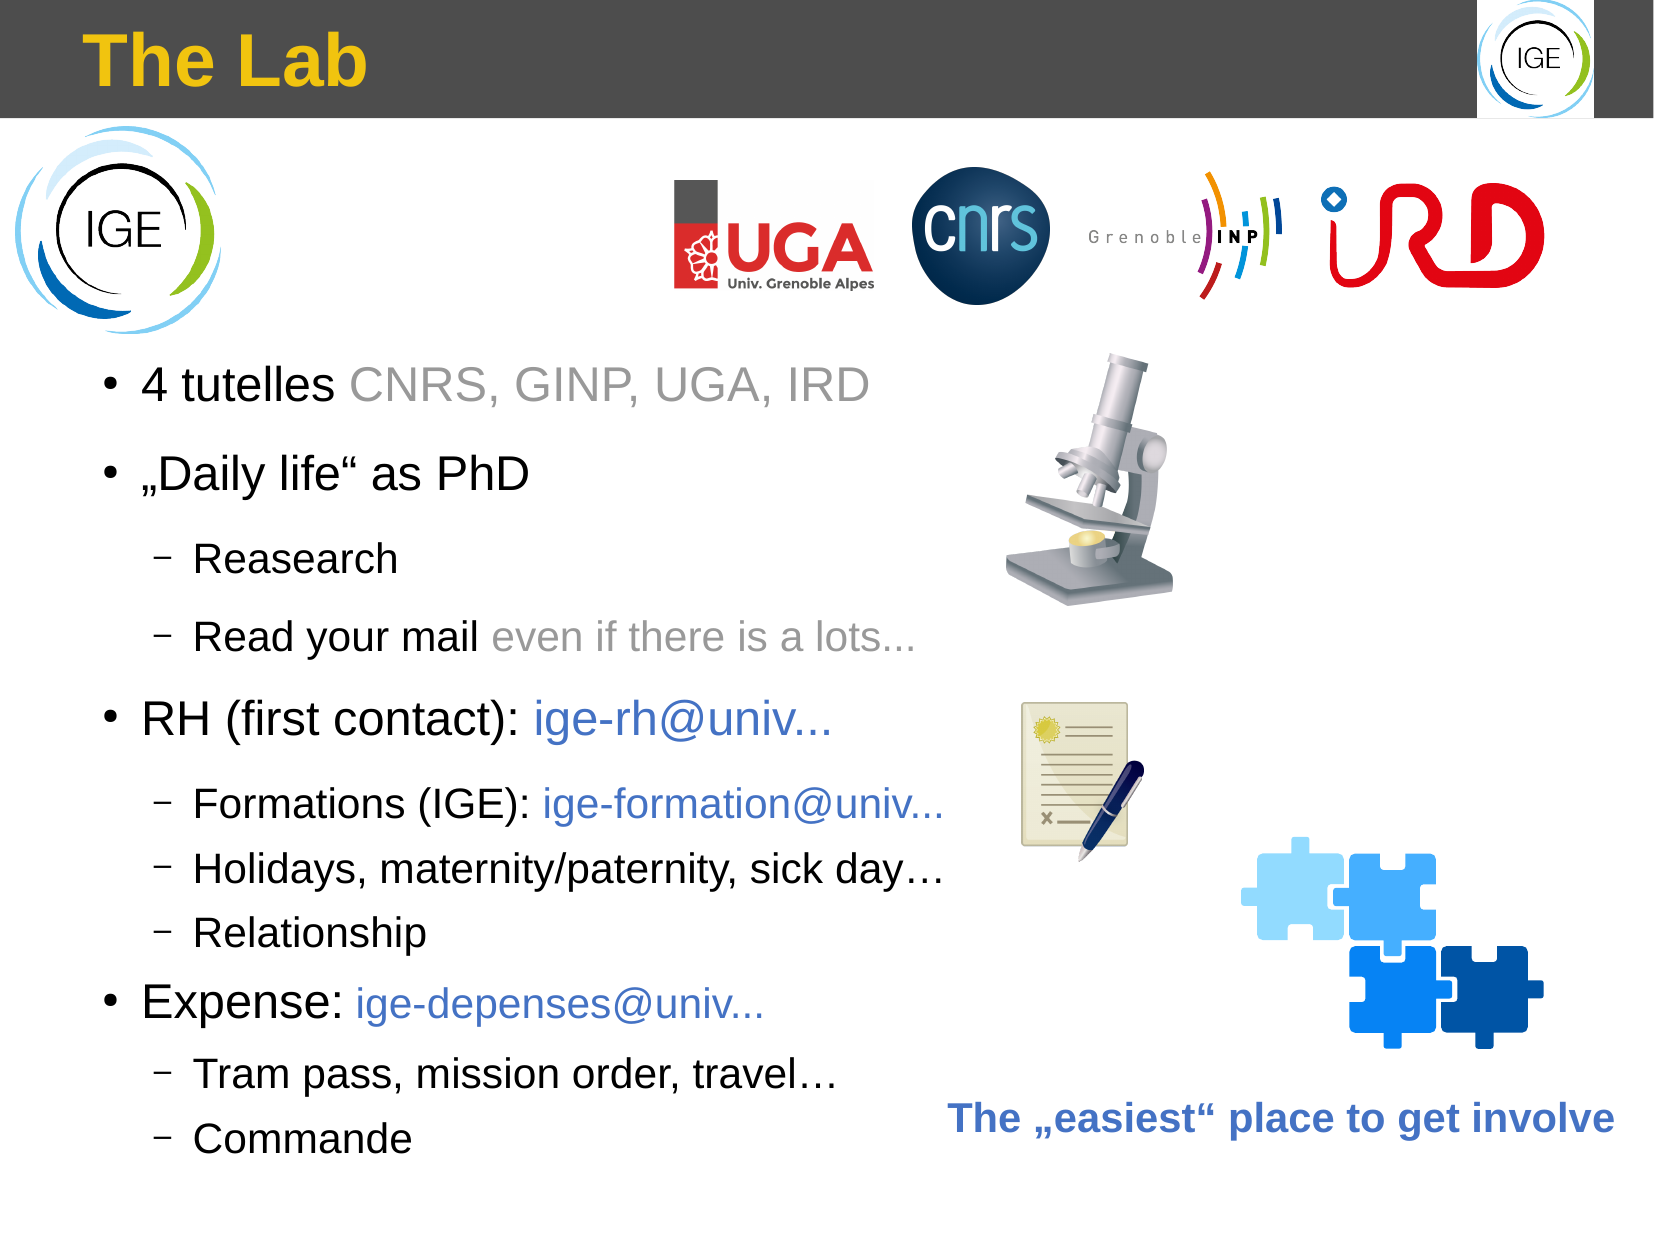

# The Lab
4 tutelles CNRS, GINP, UGA, IRD
„Daily life“ as PhD
Reasearch
Read your mail even if there is a lots...
RH (first contact): ige-rh@univ...
Formations (IGE): ige-formation@univ...
Holidays, maternity/paternity, sick day…
Relationship
Expense: ige-depenses@univ...
Tram pass, mission order, travel…
Commande
The „easiest“ place to get involve